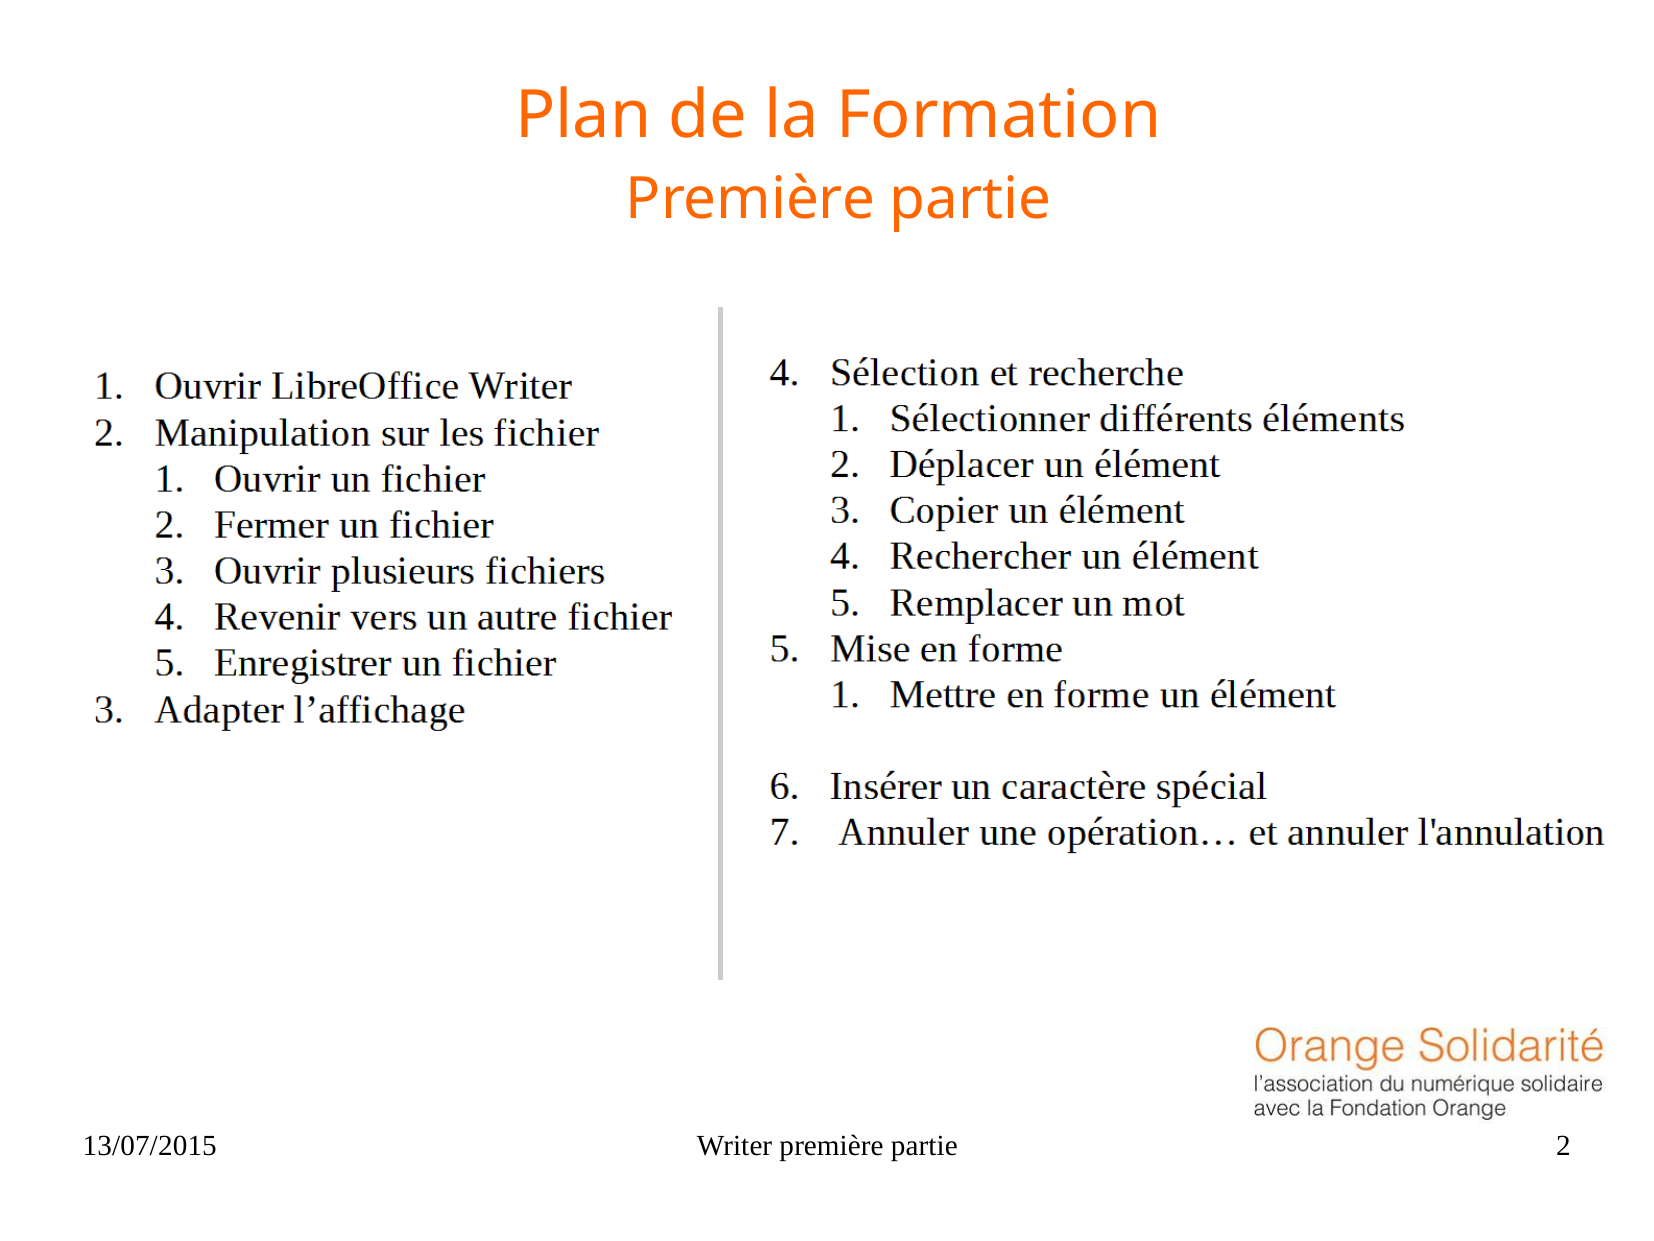

# Plan de la Formation Première partie
13/07/2015
Writer première partie
2